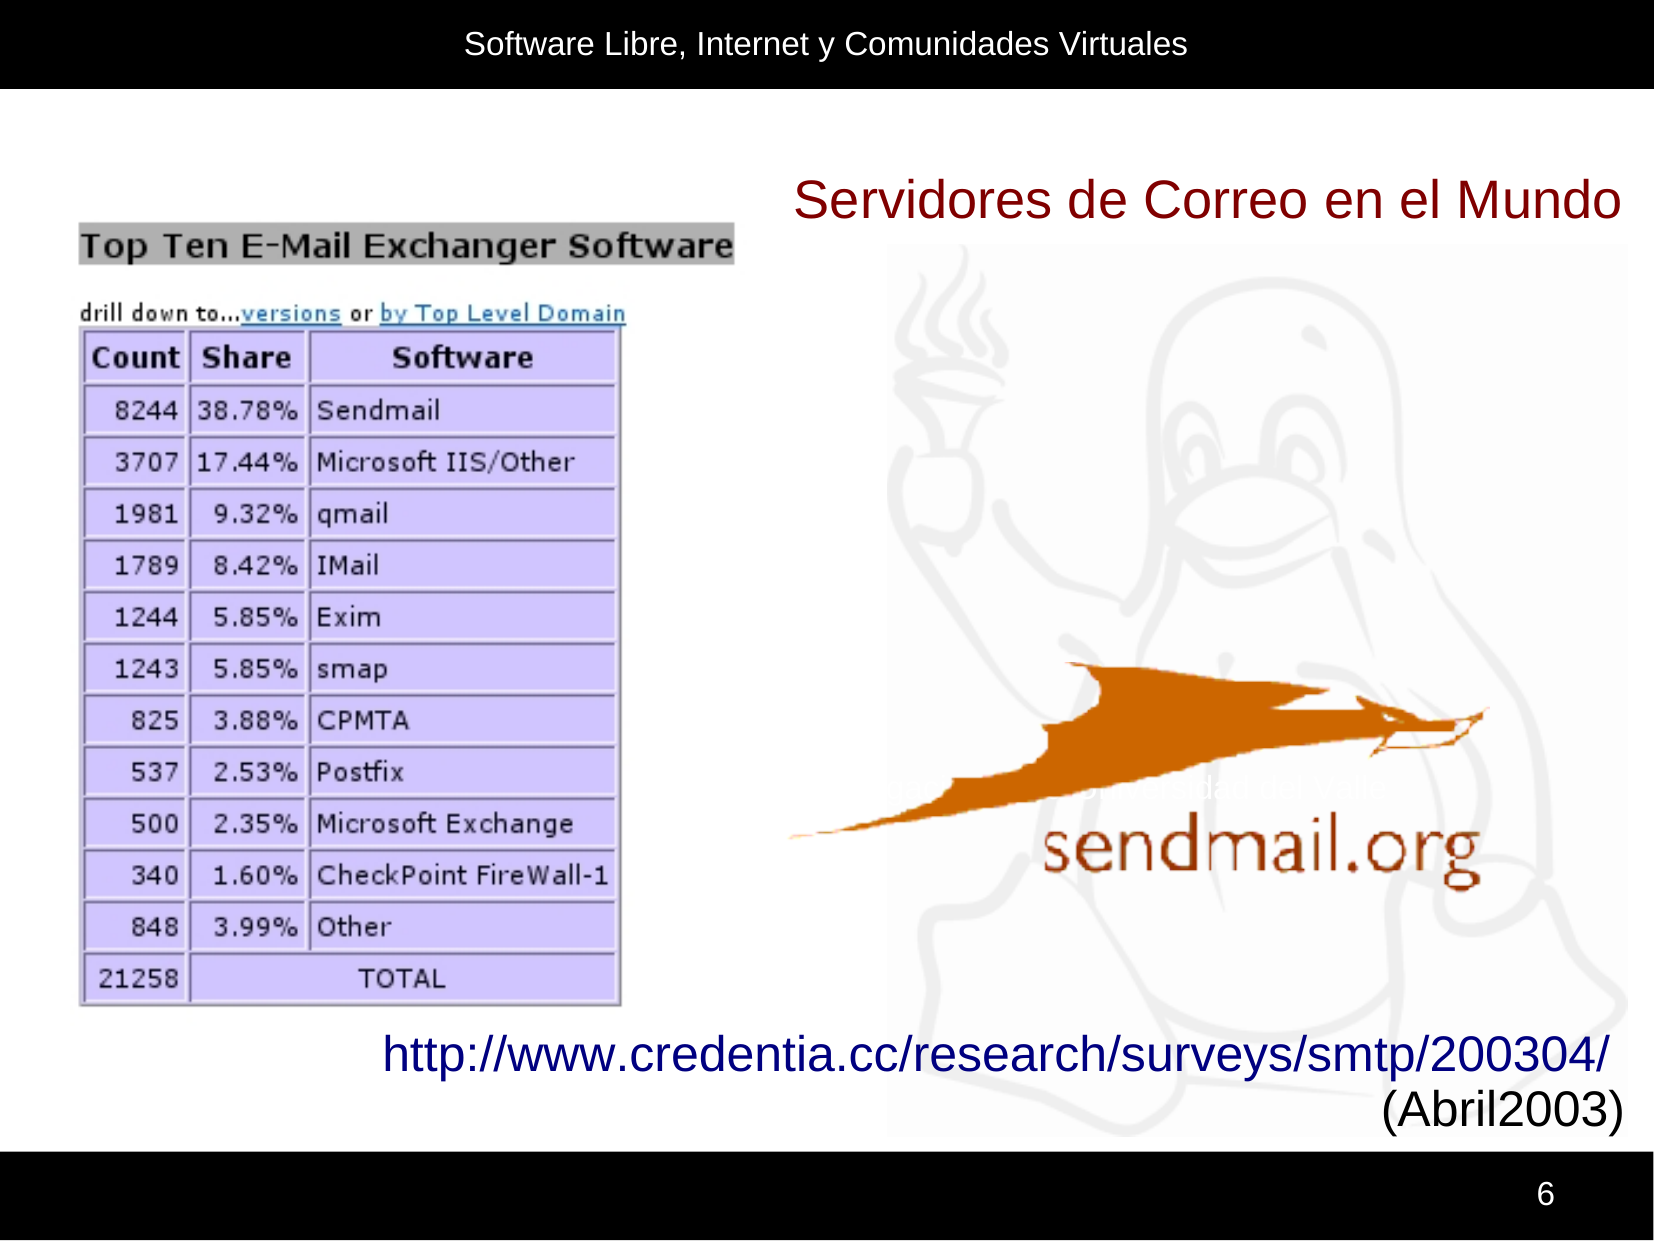

Software Libre, Internet y Comunidades Virtuales
# Servidores de Correo en el Mundo
http://www.credentia.cc/research/surveys/smtp/200304/
(Abril2003)